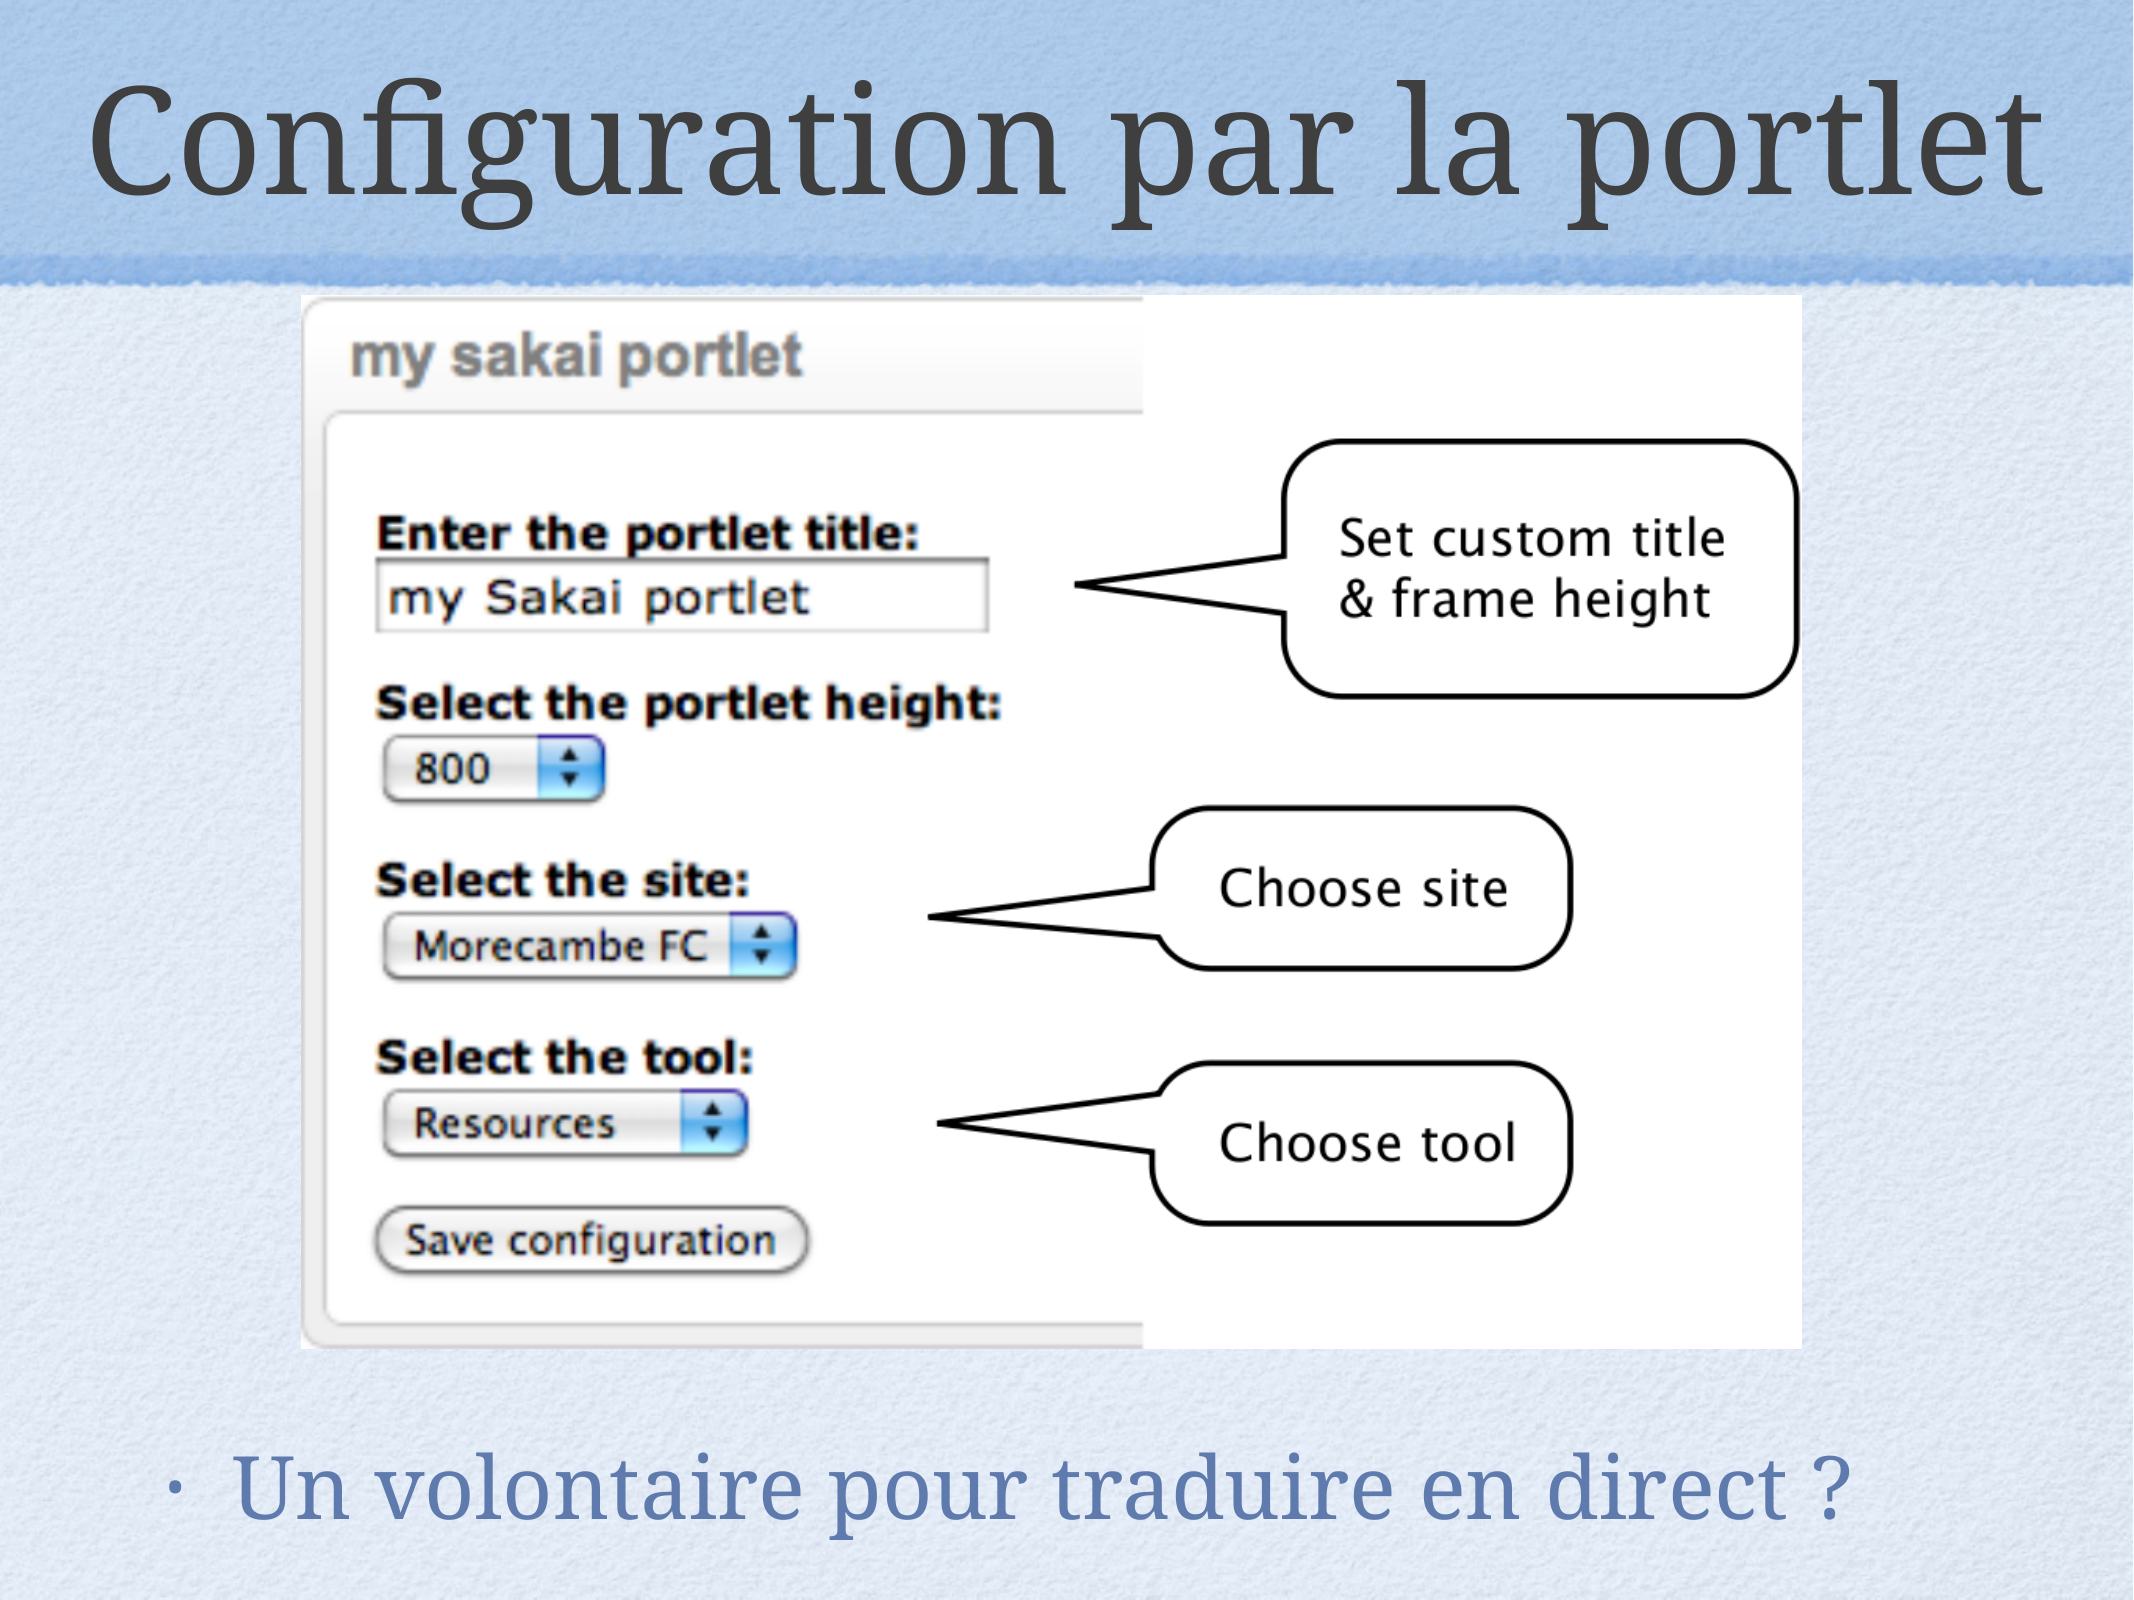

# Configuration par la portlet
Un volontaire pour traduire en direct ?